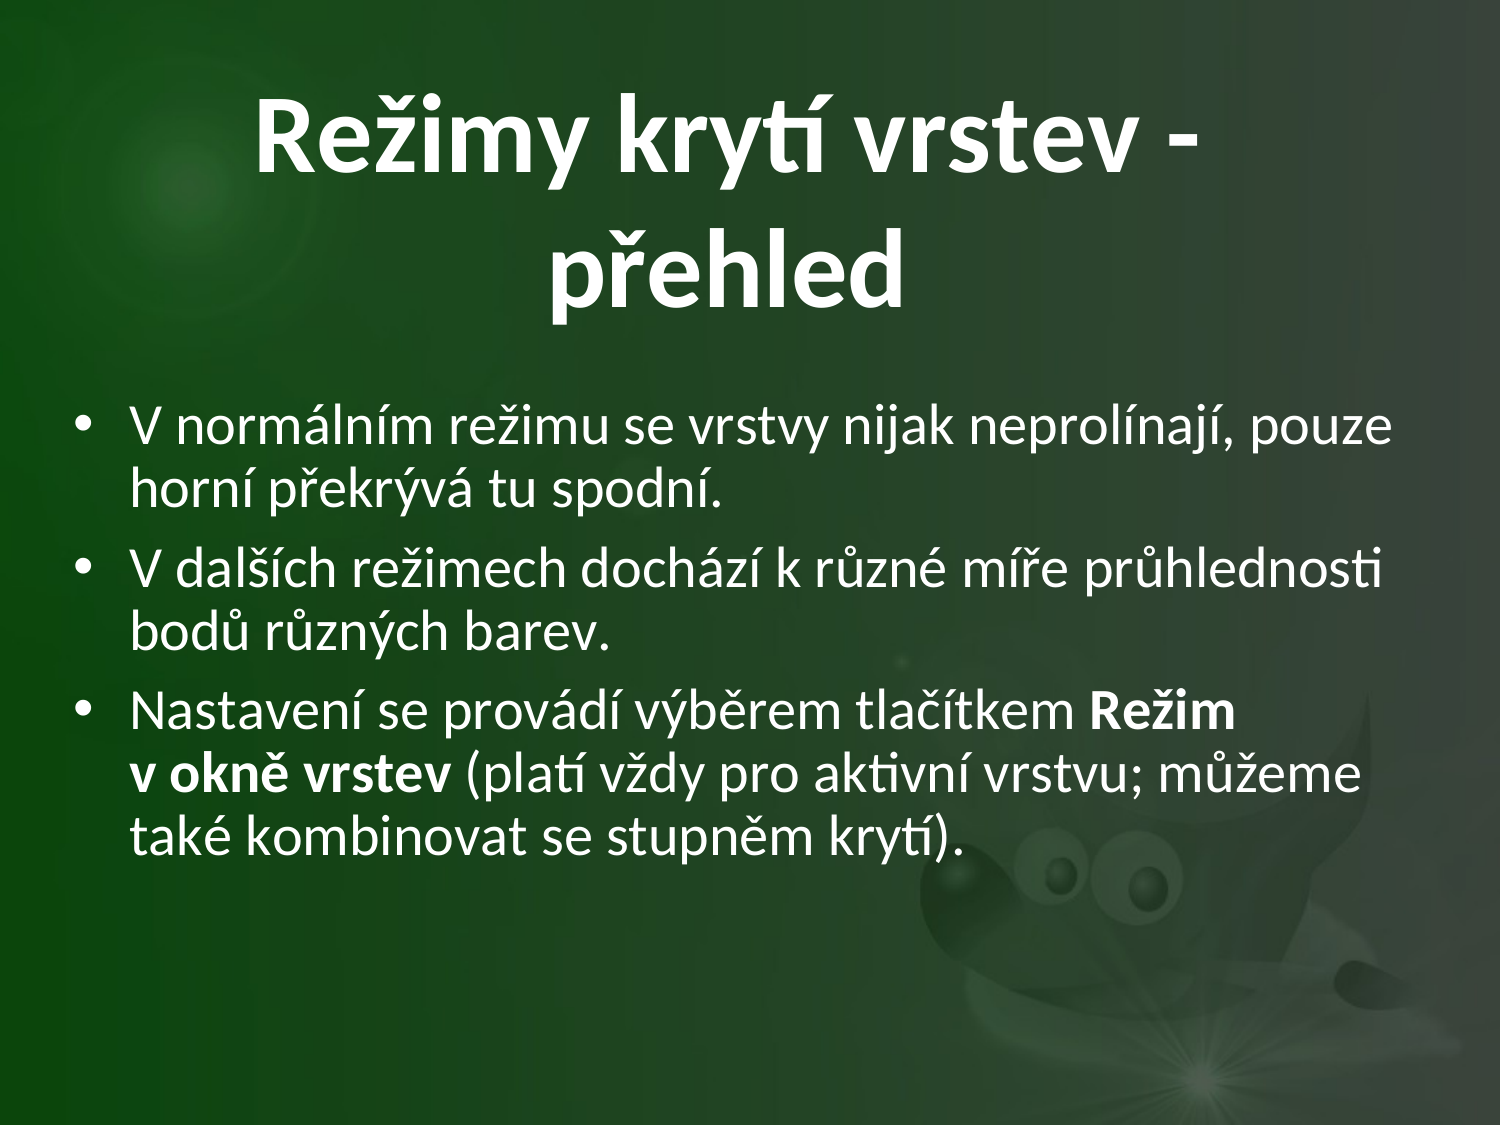

Režimy krytí vrstev - přehled
V normálním režimu se vrstvy nijak neprolínají, pouze horní překrývá tu spodní.
V dalších režimech dochází k různé míře průhlednosti bodů různých barev.
Nastavení se provádí výběrem tlačítkem Režim
v okně vrstev (platí vždy pro aktivní vrstvu; můžeme také kombinovat se stupněm krytí).